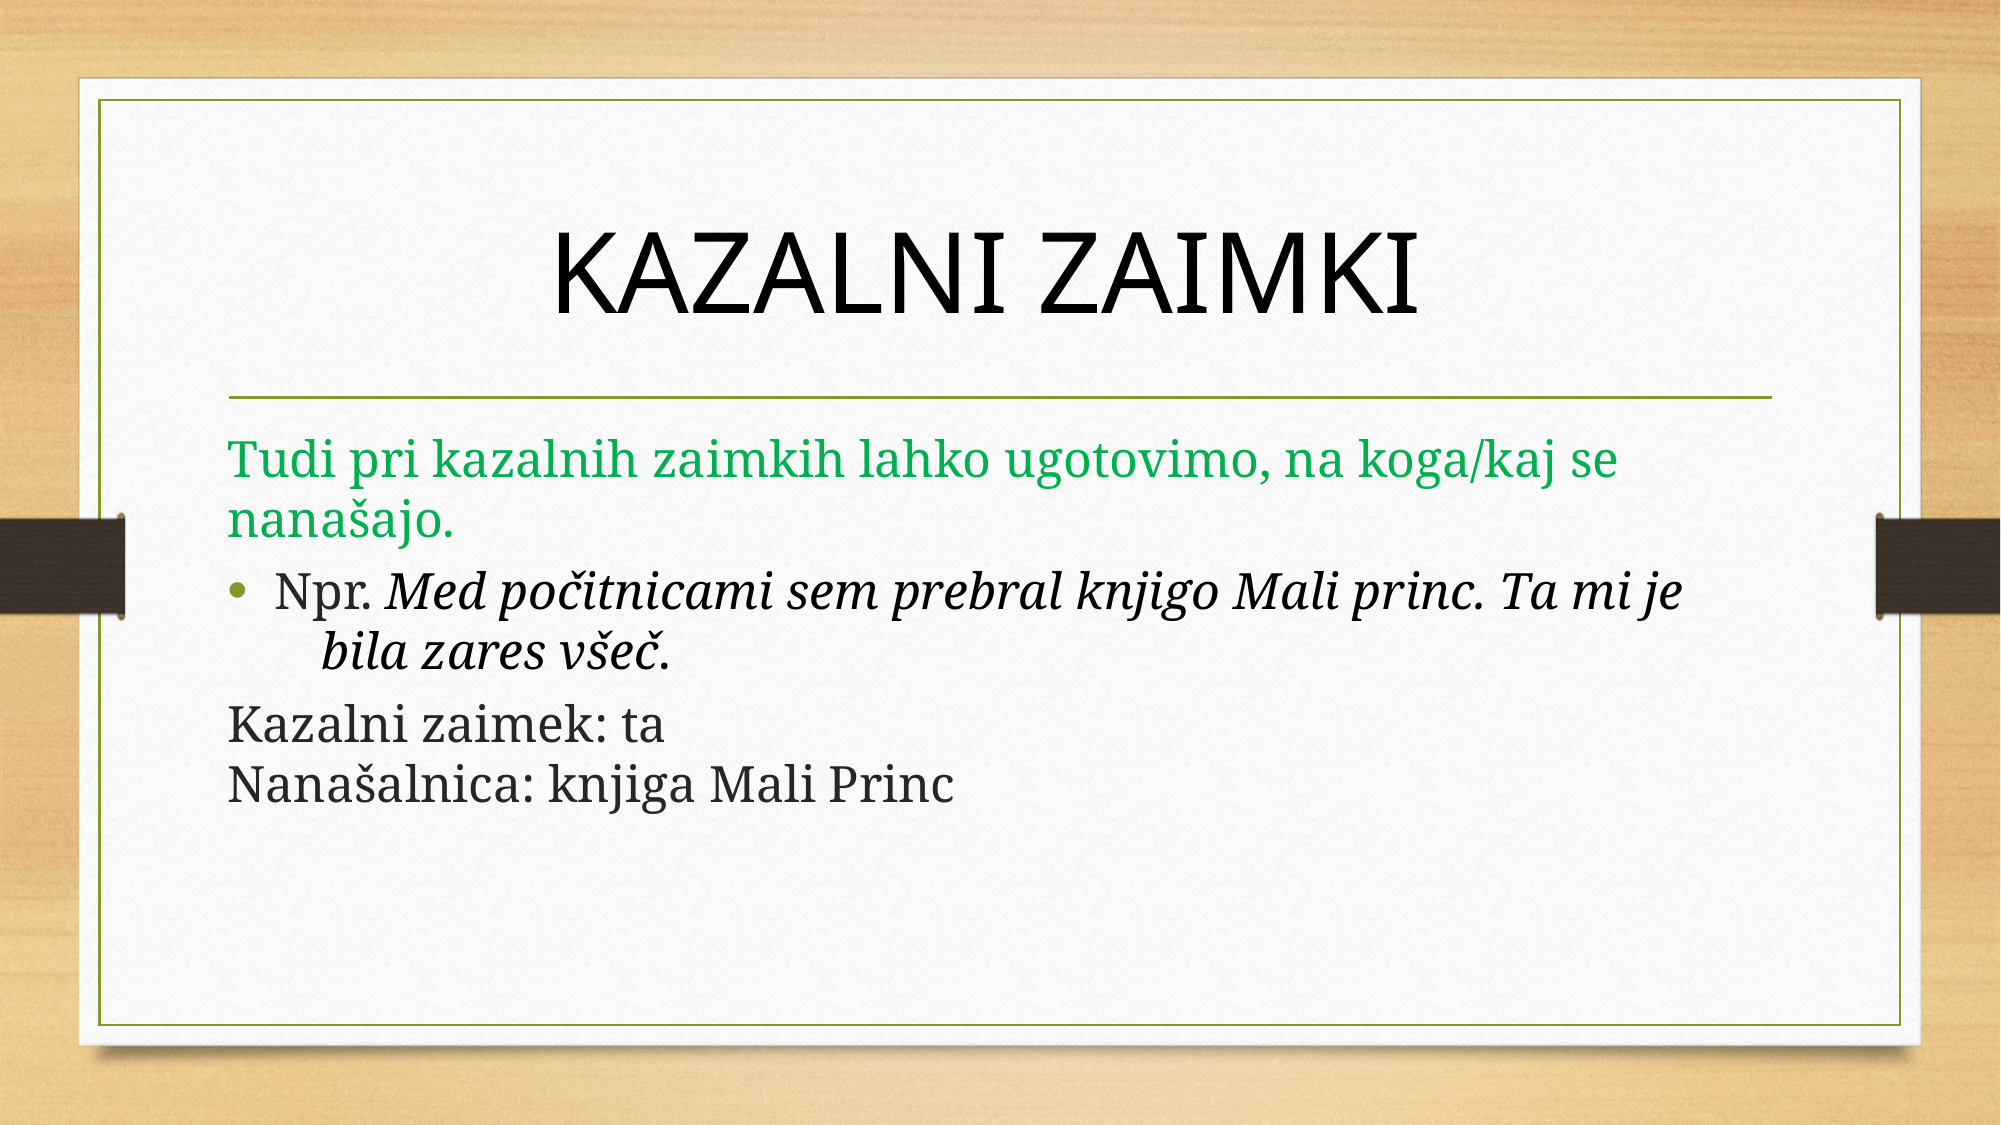

# KAZALNI ZAIMKI
Tudi pri kazalnih zaimkih lahko ugotovimo, na koga/kaj se nanašajo.
Npr. Med počitnicami sem prebral knjigo Mali princ. Ta mi je bila zares všeč.
Kazalni zaimek: ta
Nanašalnica: knjiga Mali Princ